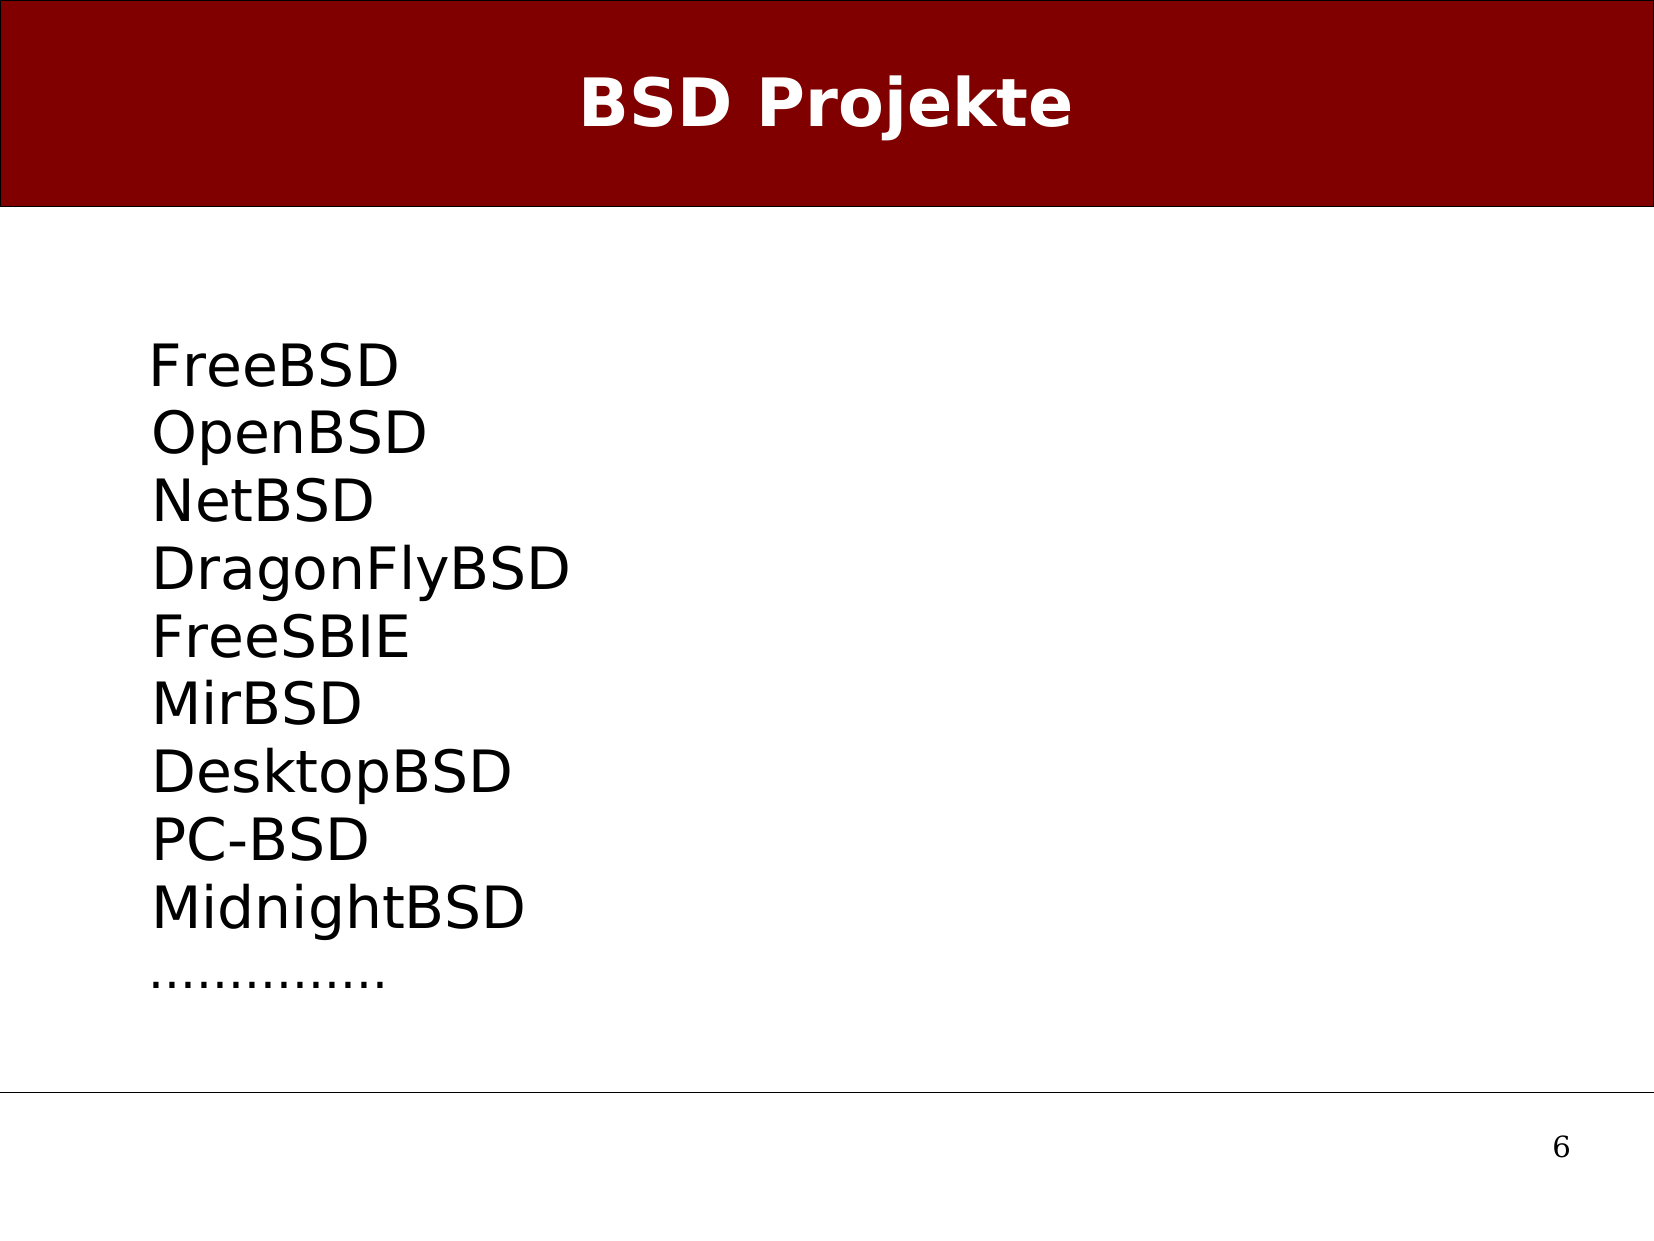

BSD Projekte
 FreeBSD
 OpenBSD
 NetBSD
 DragonFlyBSD
 FreeSBIE
 MirBSD
 DesktopBSD
 PC-BSD
 MidnightBSD
 ...............
6